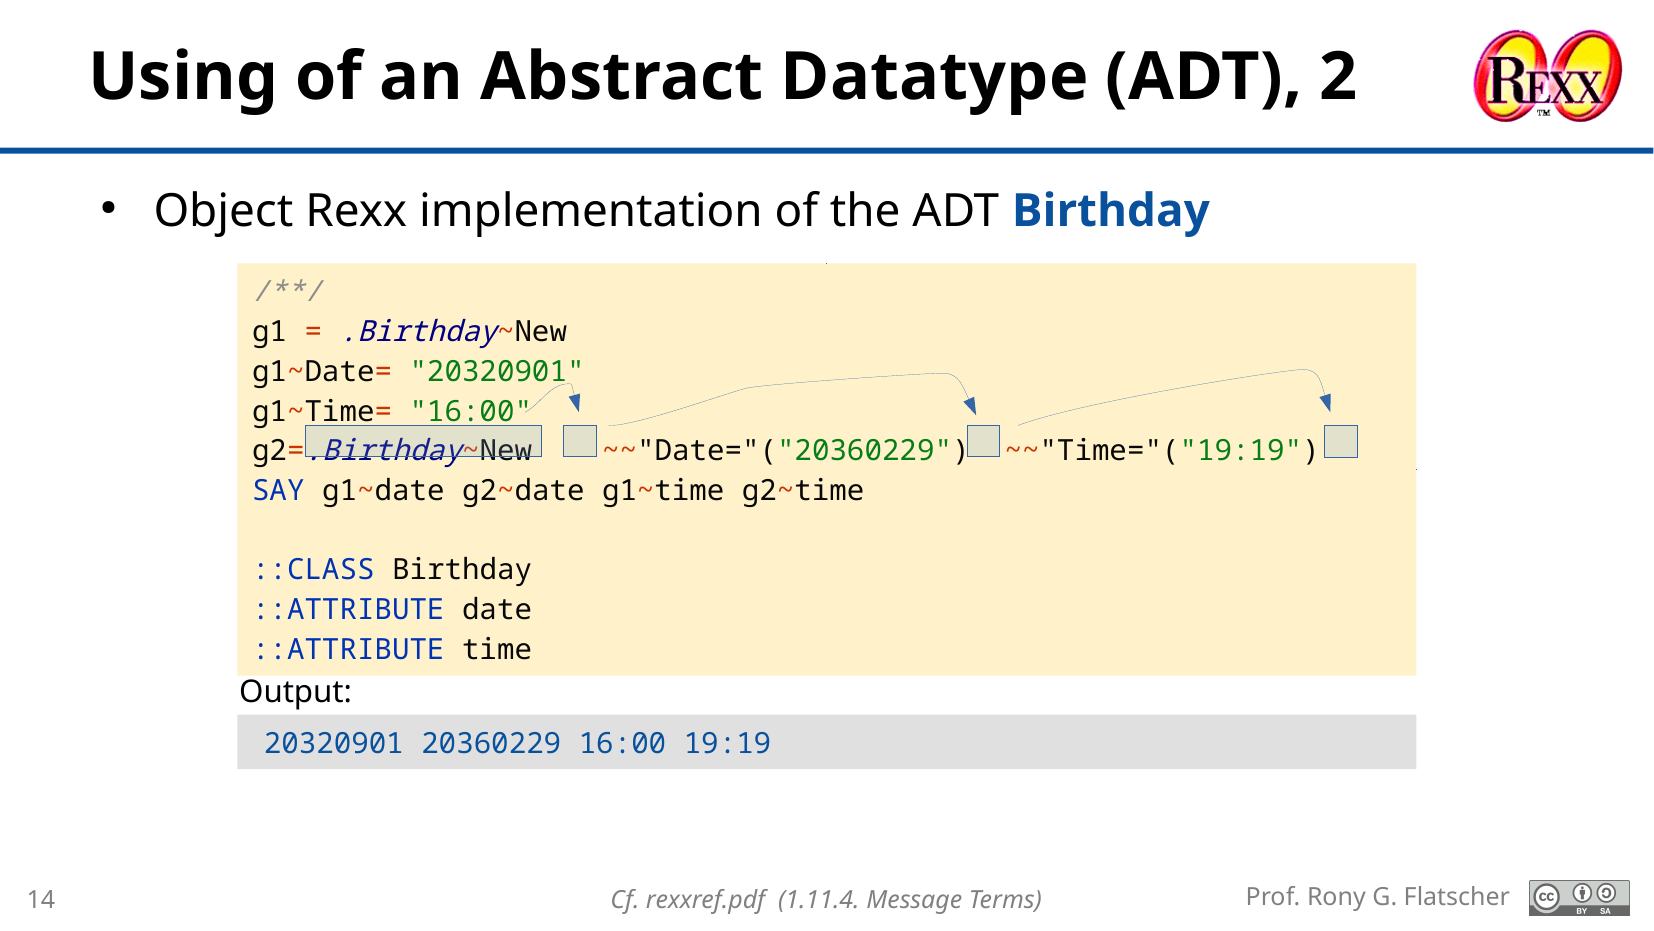

# Using of an Abstract Datatype (ADT), 2
Object Rexx implementation of the ADT Birthday
/**/
g1 = .Birthday~New
g1~Date= "20320901"
g1~Time= "16:00"
g2=.Birthday~New ~~"Date="("20360229") ~~"Time="("19:19")
SAY g1~date g2~date g1~time g2~time
::CLASS Birthday
::ATTRIBUTE date
::ATTRIBUTE time
Output:
20320901 20360229 16:00 19:19
Cf. rexxref.pdf (1.11.4. Message Terms)